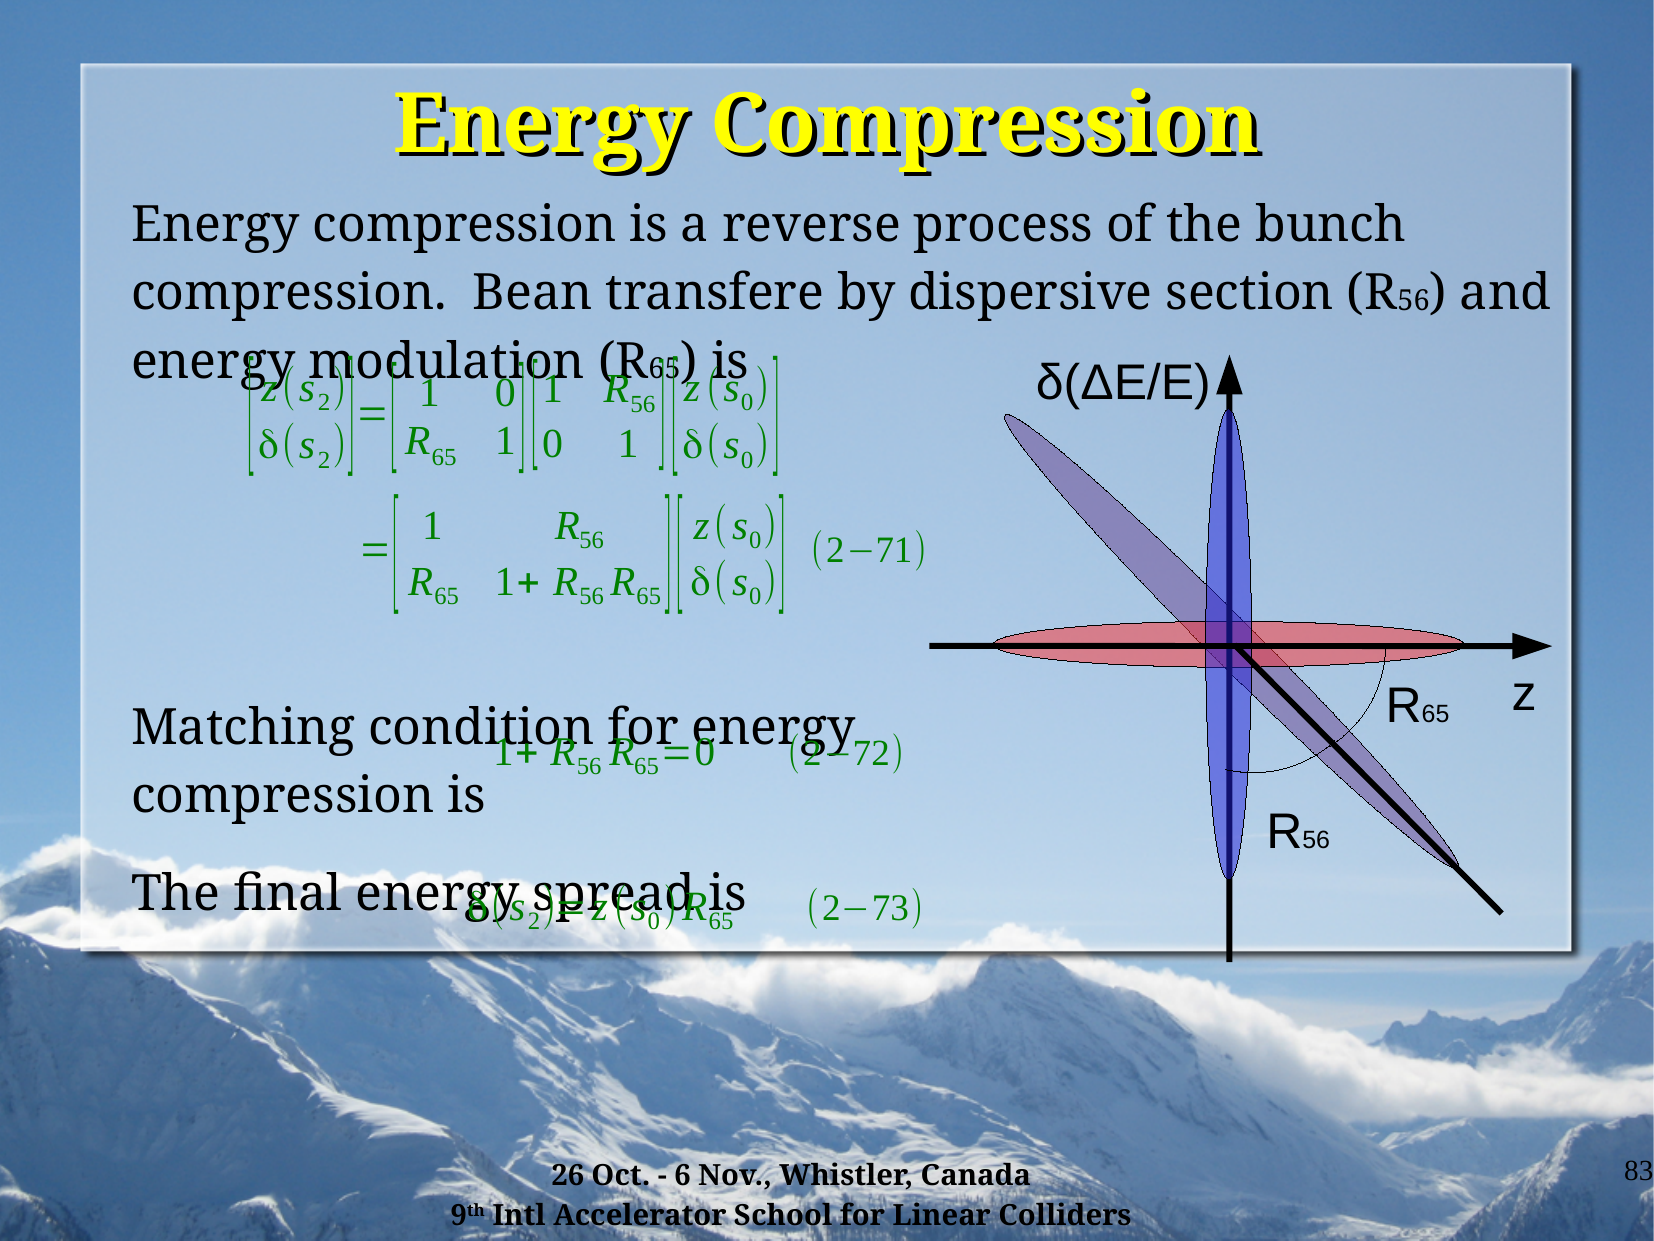

# Energy Compression
Energy compression is a reverse process of the bunch compression. Bean transfere by dispersive section (R56) and energy modulation (R65) is
Matching condition for energy
compression is
The final energy spread is
δ(ΔE/E)
z
R65
R56
83